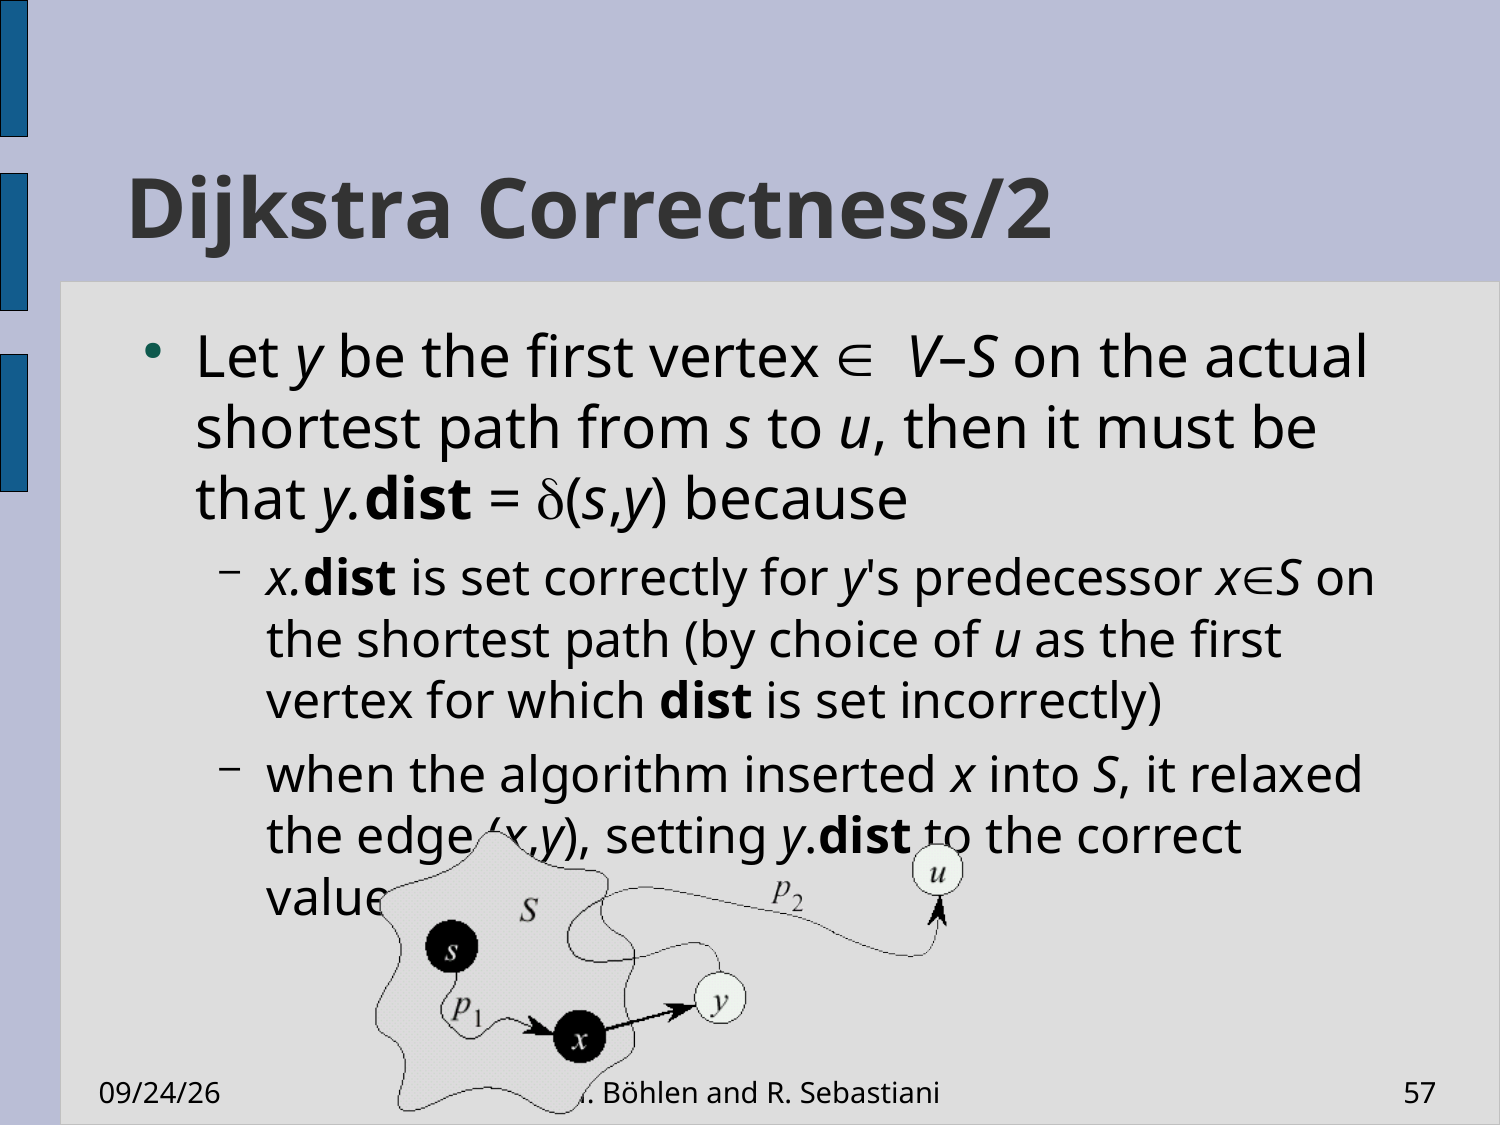

# Dijkstra Correctness/2
Let y be the first vertex V–S on the actual shortest path from s to u, then it must be that y.dist = (s,y) because
x.dist is set correctly for y's predecessor xS on the shortest path (by choice of u as the first vertex for which dist is set incorrectly)
when the algorithm inserted x into S, it relaxed the edge (x,y), setting y.dist to the correct value
M. Böhlen and R. Sebastiani
57